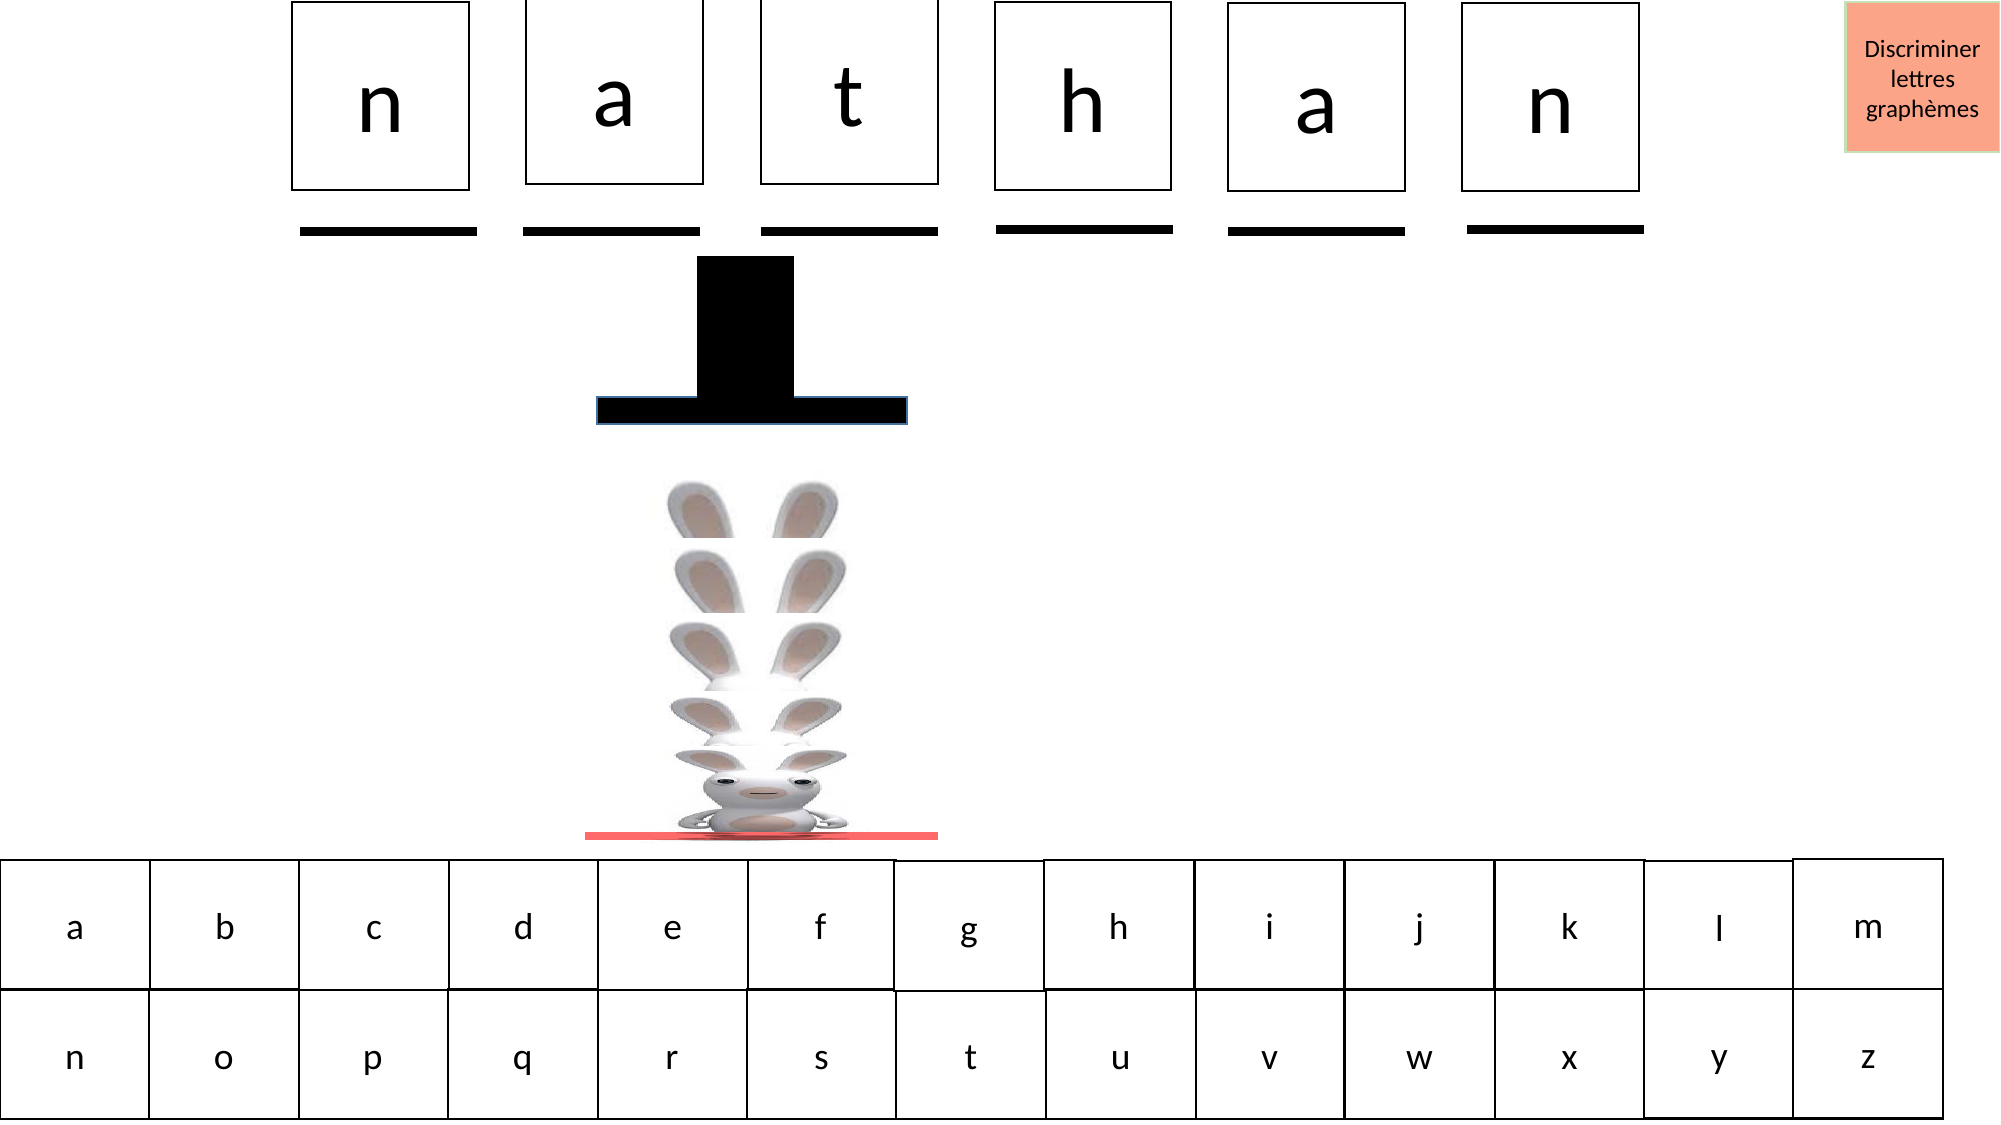

a
t
n
h
Discriminer lettres graphèmes
n
a
m
a
b
c
d
e
f
h
i
j
k
g
l
y
z
n
o
p
q
r
s
t
u
v
w
x